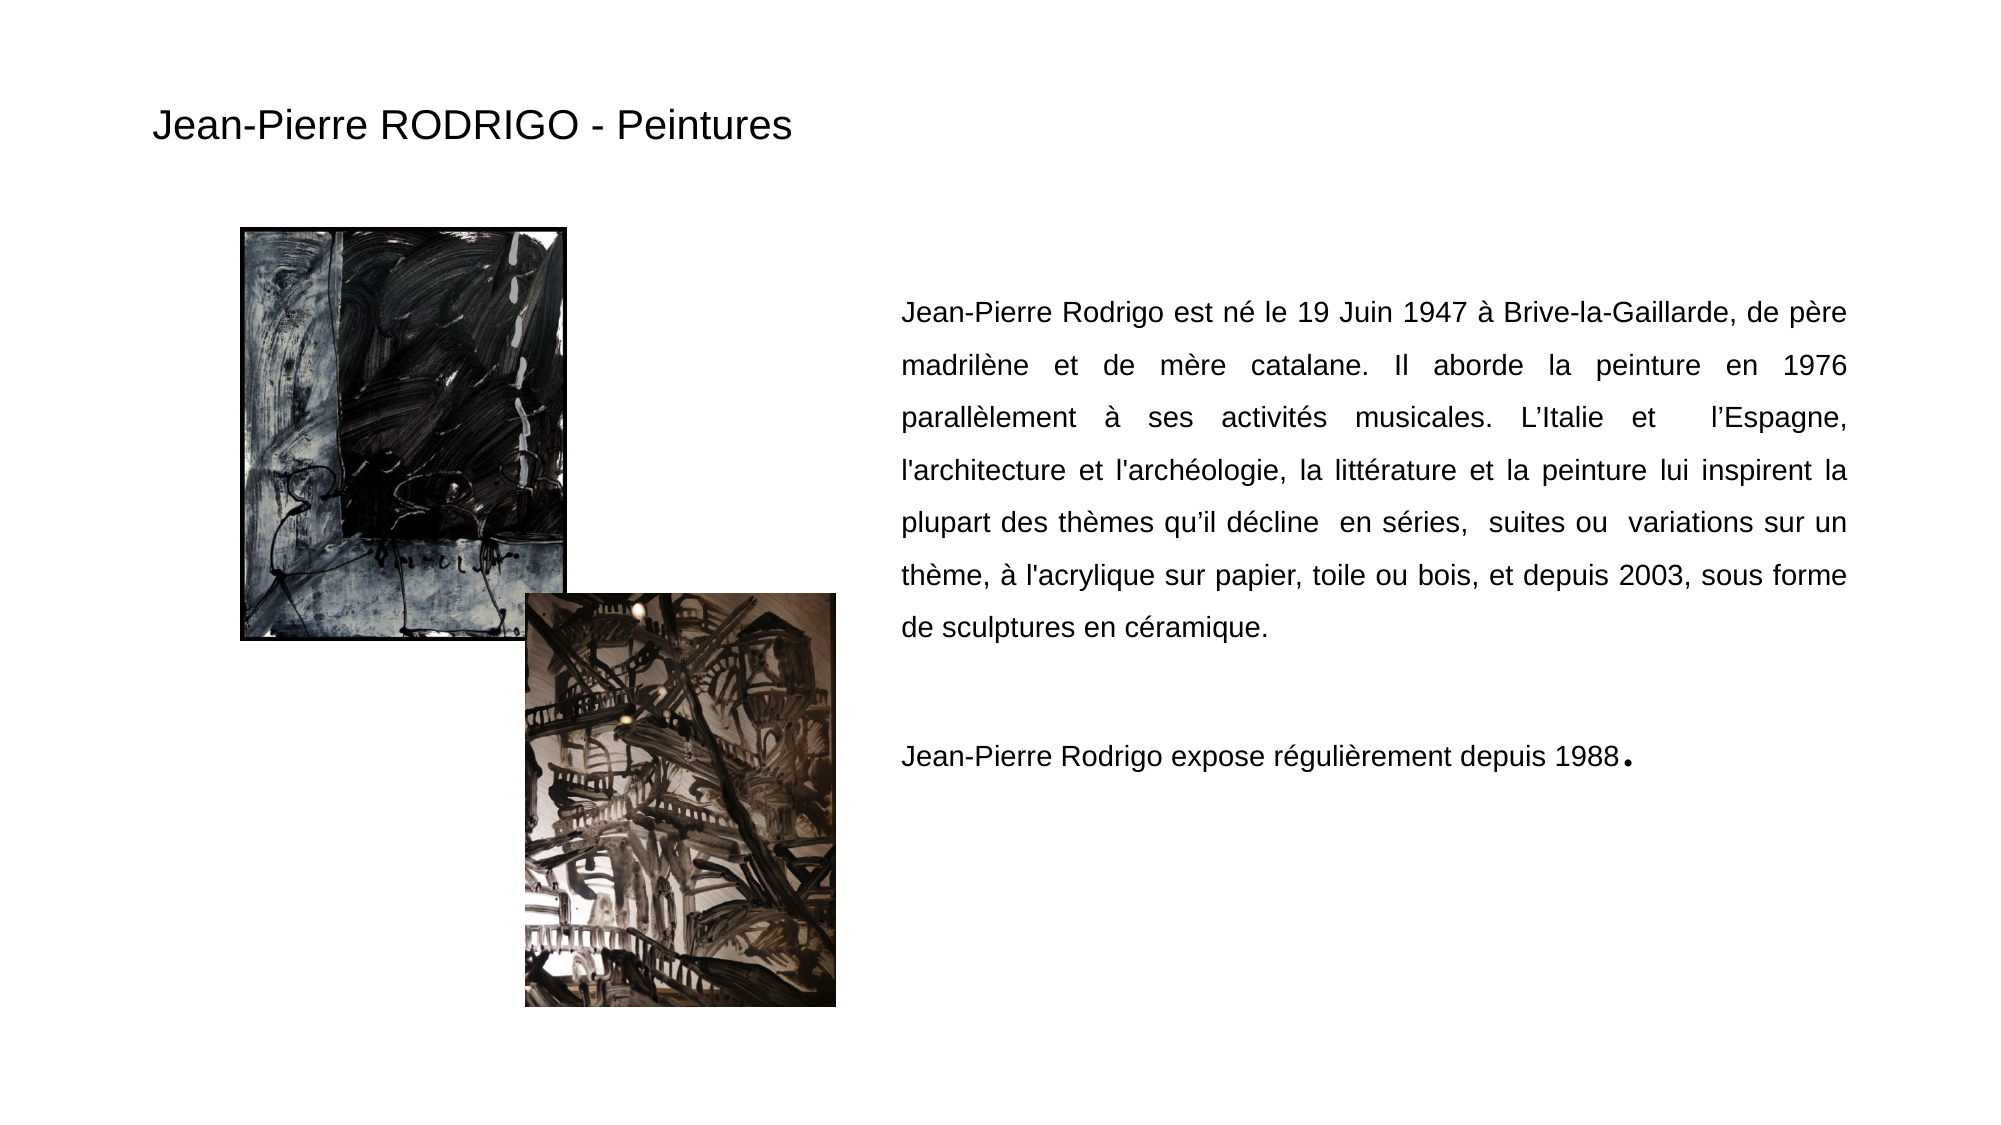

# Jean-Pierre RODRIGO - Peintures
Jean-Pierre Rodrigo est né le 19 Juin 1947 à Brive-la-Gaillarde, de père madrilène et de mère catalane. Il aborde la peinture en 1976 parallèlement à ses activités musicales. L’Italie et l’Espagne, l'architecture et l'archéologie, la littérature et la peinture lui inspirent la plupart des thèmes qu’il décline en séries, suites ou variations sur un thème, à l'acrylique sur papier, toile ou bois, et depuis 2003, sous forme de sculptures en céramique.
Jean-Pierre Rodrigo expose régulièrement depuis 1988.